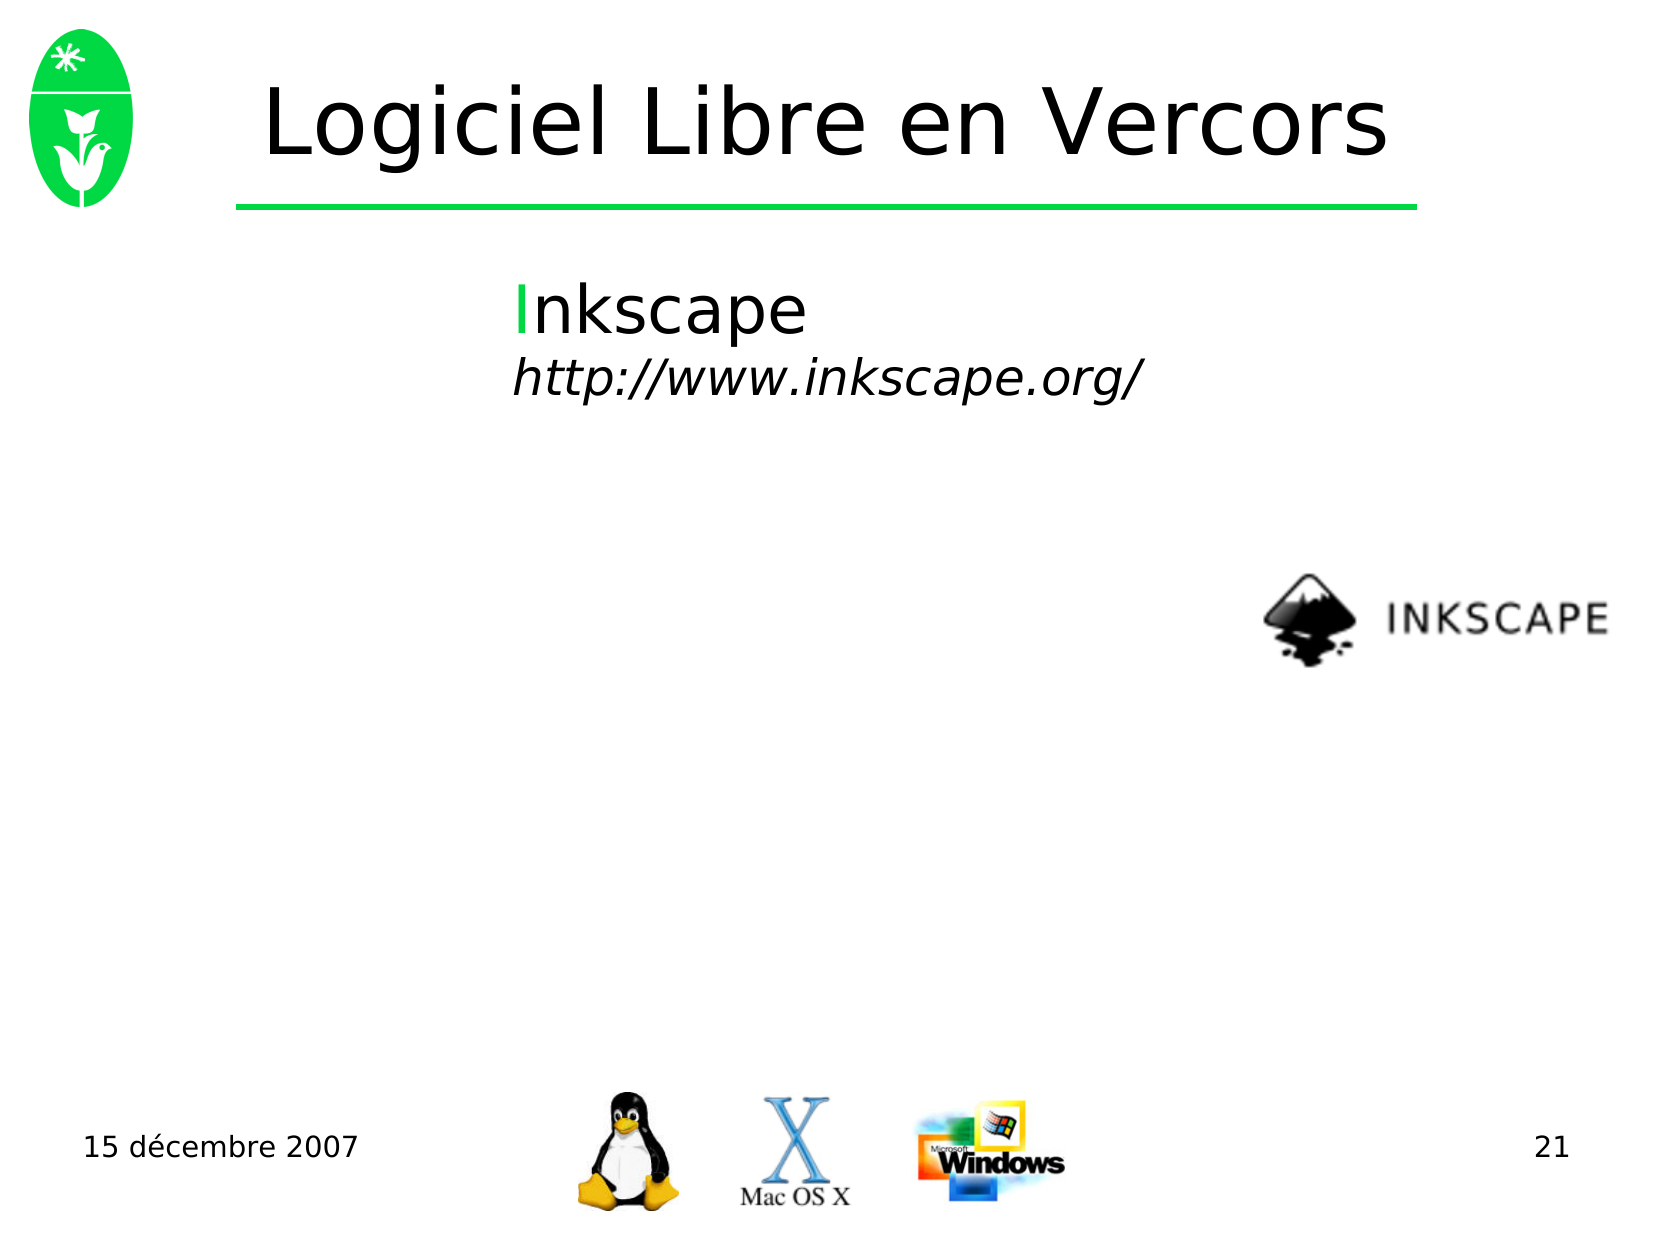

# Logiciel Libre en Vercors
Inkscape
http://www.inkscape.org/
15 décembre 2007
21